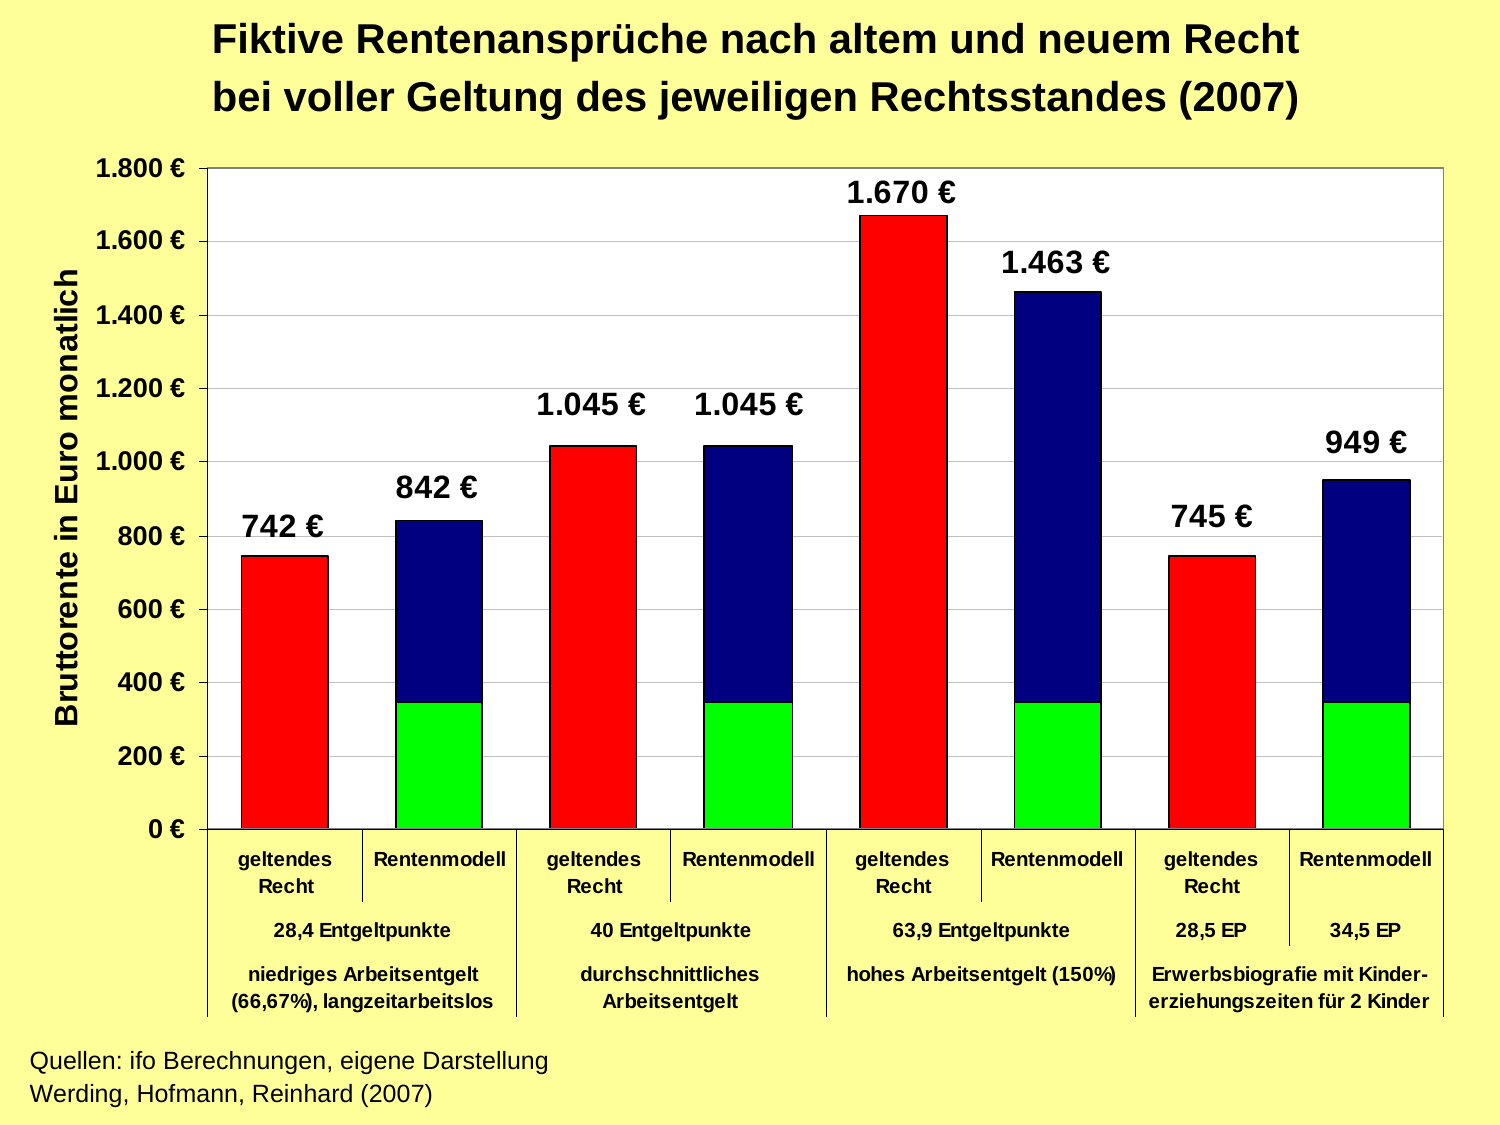

Fiktive Rentenansprüche nach altem und neuem Recht
bei voller Geltung des jeweiligen Rechtsstandes (2007)
Quellen: ifo Berechnungen, eigene Darstellung
Werding, Hofmann, Reinhard (2007)